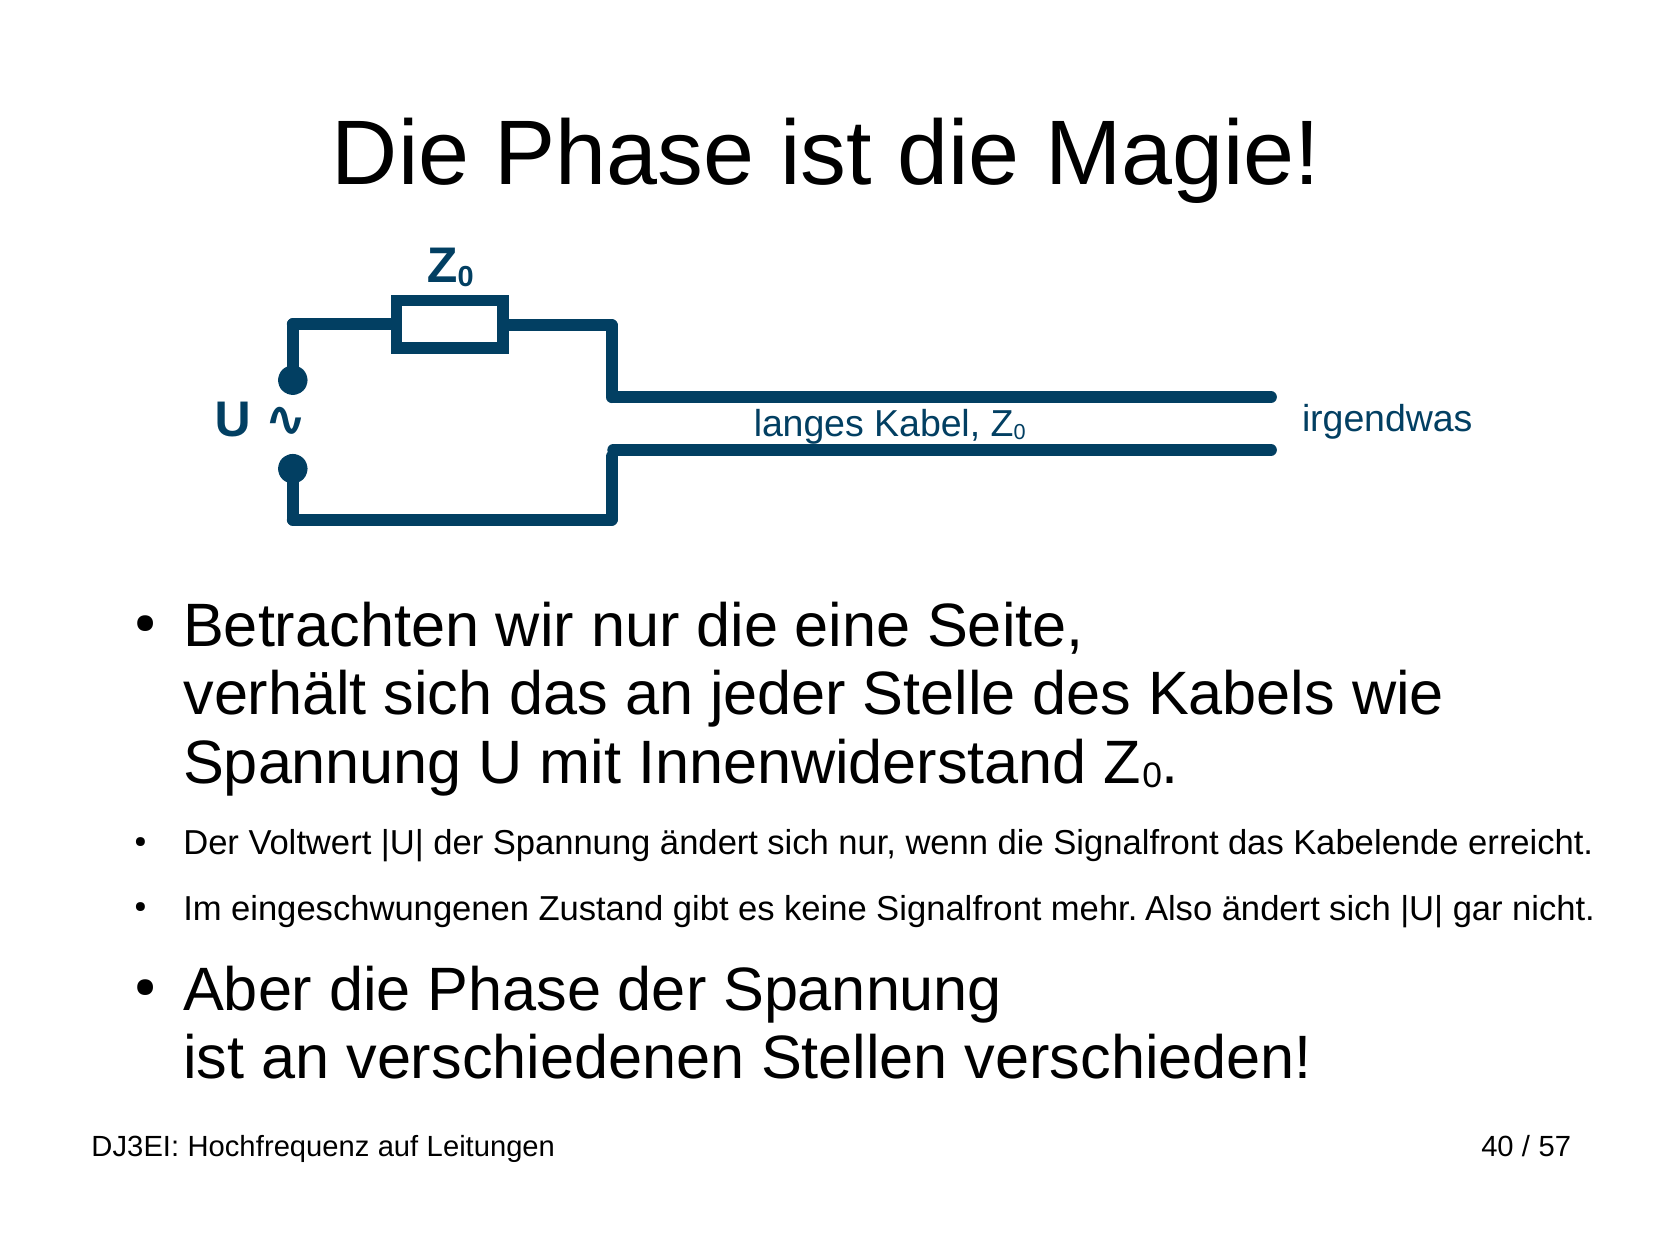

# Die Phase ist die Magie!
Z0
U ∿
irgendwas
langes Kabel, Z0
Betrachten wir nur die eine Seite,
verhält sich das an jeder Stelle des Kabels wie
Spannung U mit Innenwiderstand Z0.
Der Voltwert |U| der Spannung ändert sich nur, wenn die Signalfront das Kabelende erreicht.
Im eingeschwungenen Zustand gibt es keine Signalfront mehr. Also ändert sich |U| gar nicht.
Aber die Phase der Spannung
ist an verschiedenen Stellen verschieden!